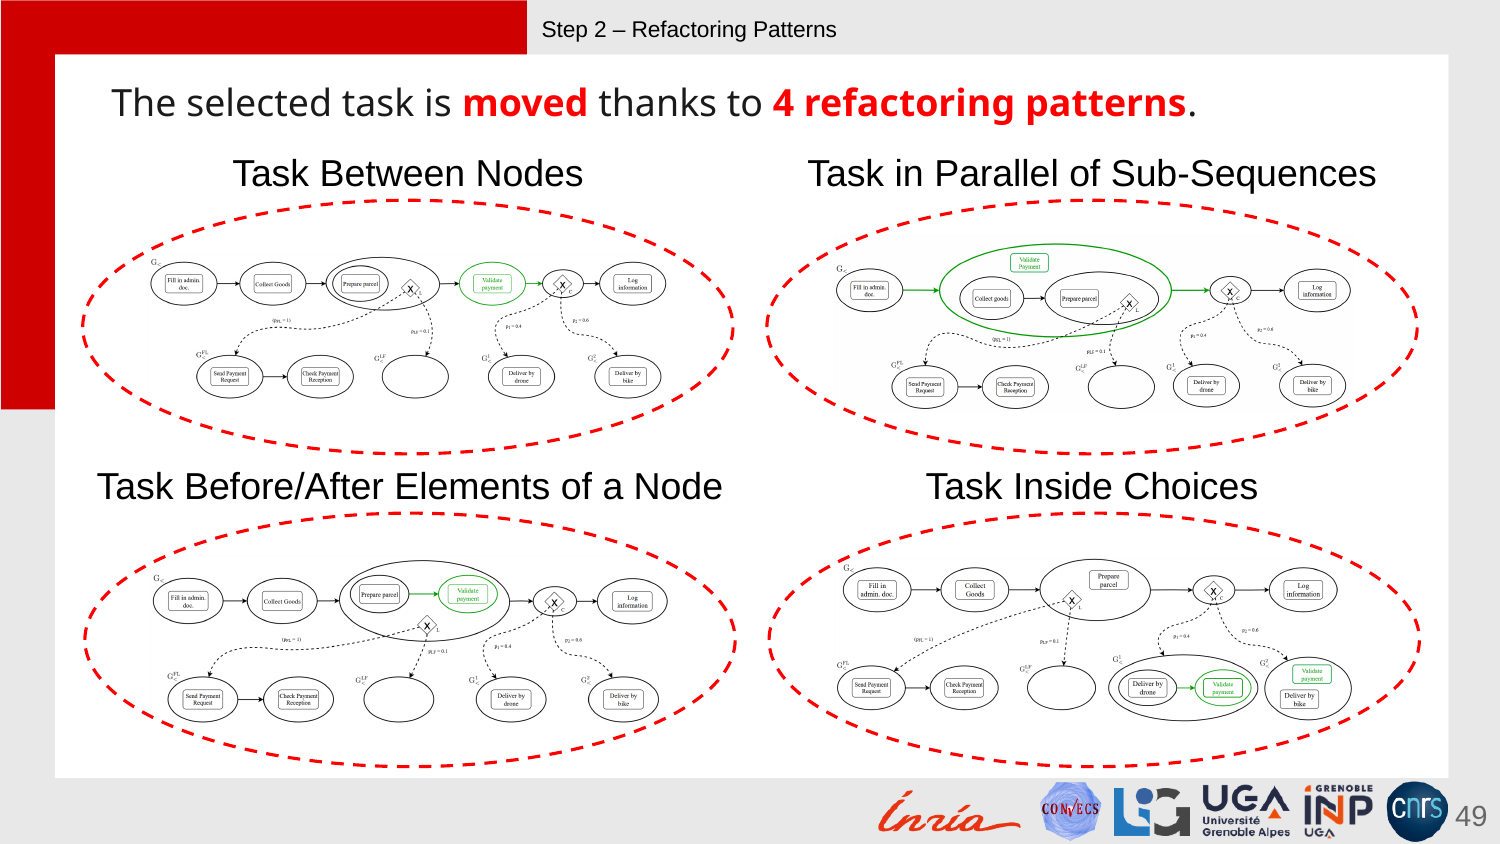

# Step 2 – Refactoring Patterns
The selected task is moved thanks to 4 refactoring patterns.
Task in Parallel of Sub-Sequences
Task Between Nodes
Task Inside Choices
Task Before/After Elements of a Node
49